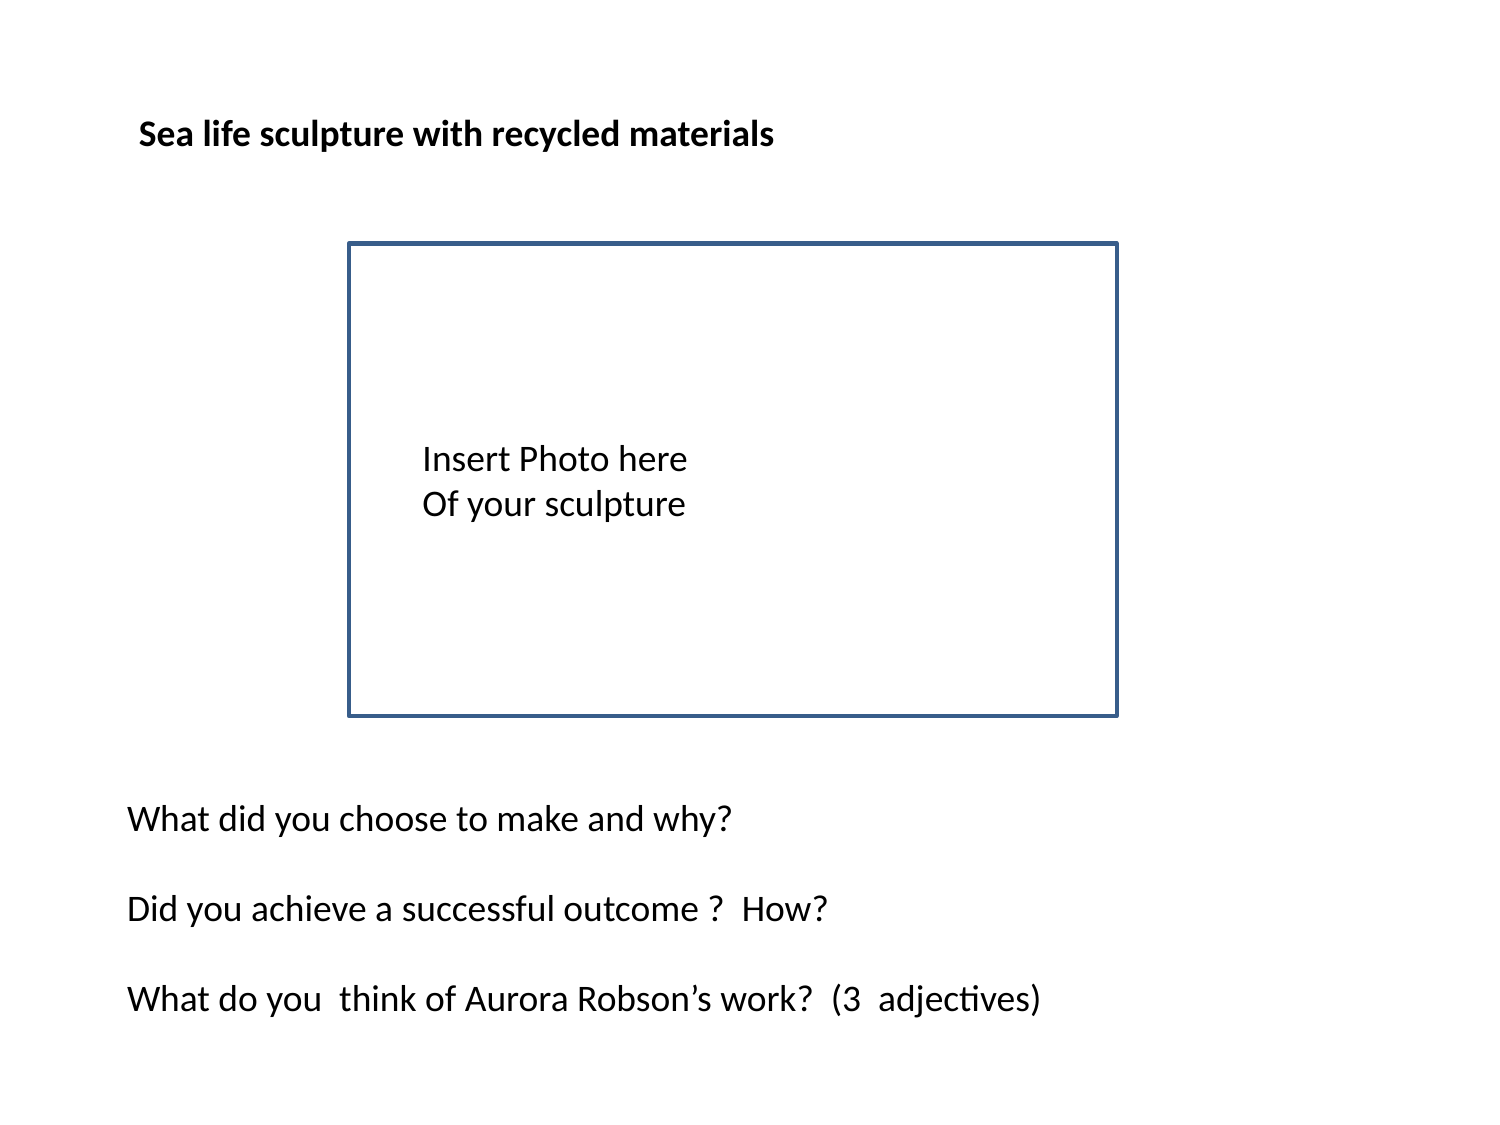

Sea life sculpture with recycled materials
Insert Photo here
Of your sculpture
What did you choose to make and why?
Did you achieve a successful outcome ? How?
What do you think of Aurora Robson’s work? (3 adjectives)